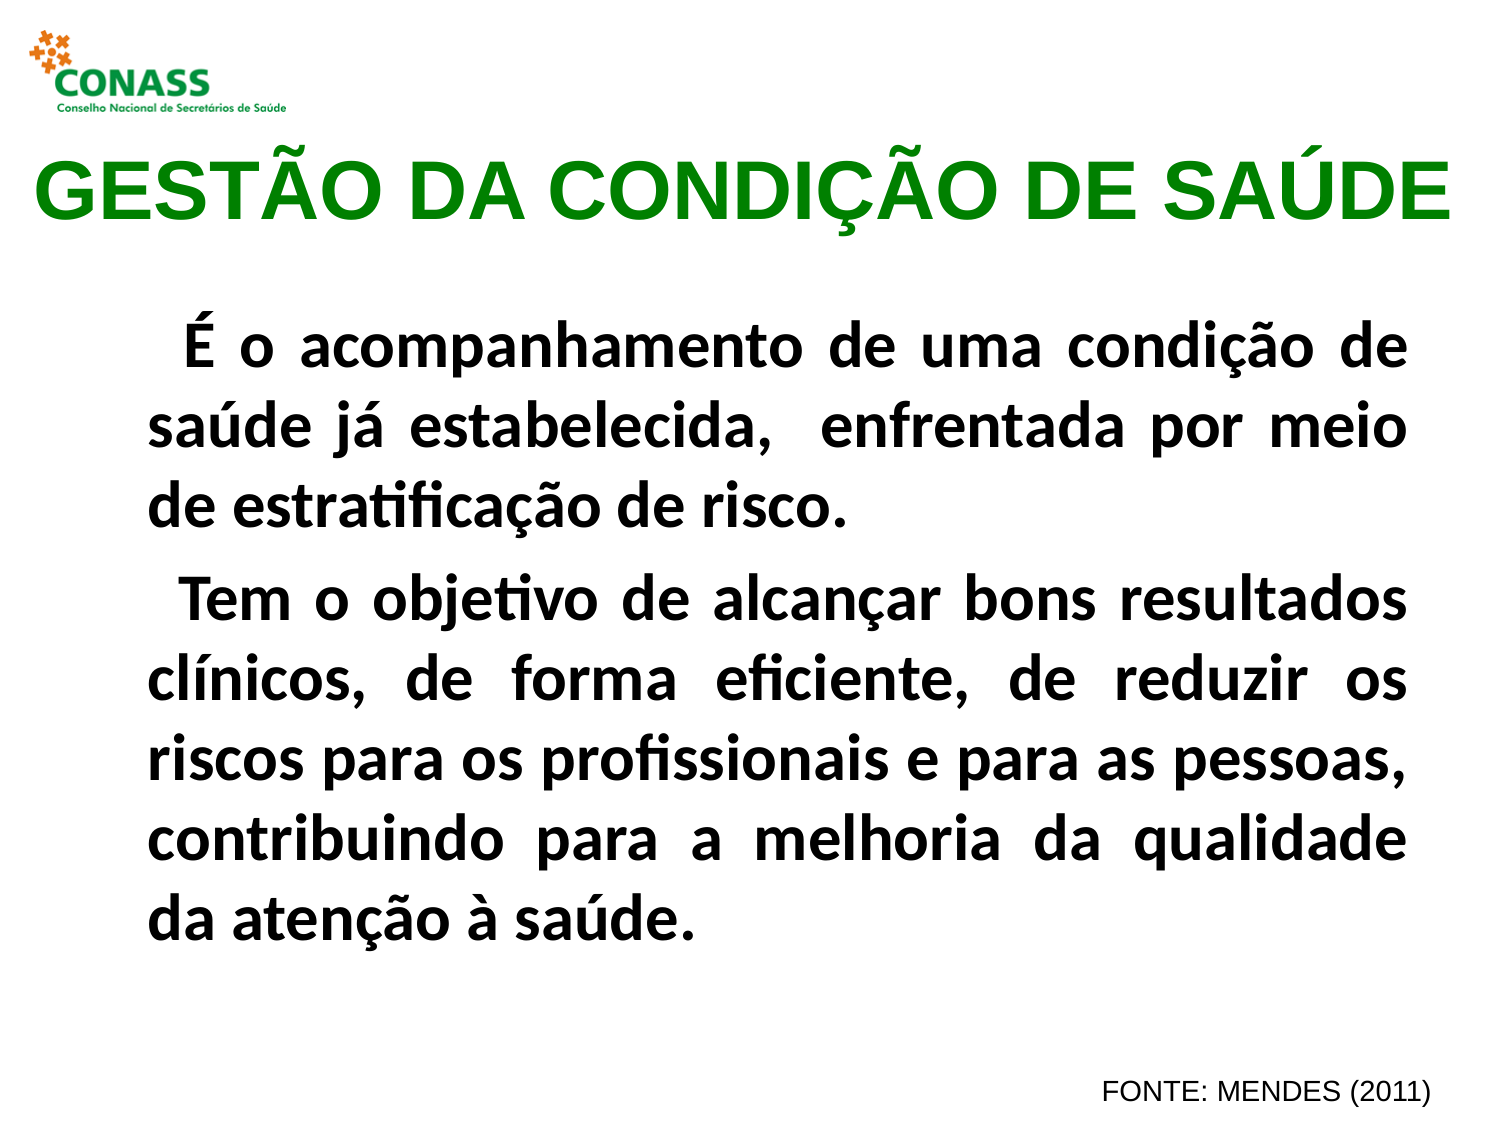

# GESTÃO DA CONDIÇÃO DE SAÚDE
 É o acompanhamento de uma condição de saúde já estabelecida, enfrentada por meio de estratificação de risco.
 Tem o objetivo de alcançar bons resultados clínicos, de forma eficiente, de reduzir os riscos para os profissionais e para as pessoas, contribuindo para a melhoria da qualidade da atenção à saúde.
FONTE: MENDES (2011)